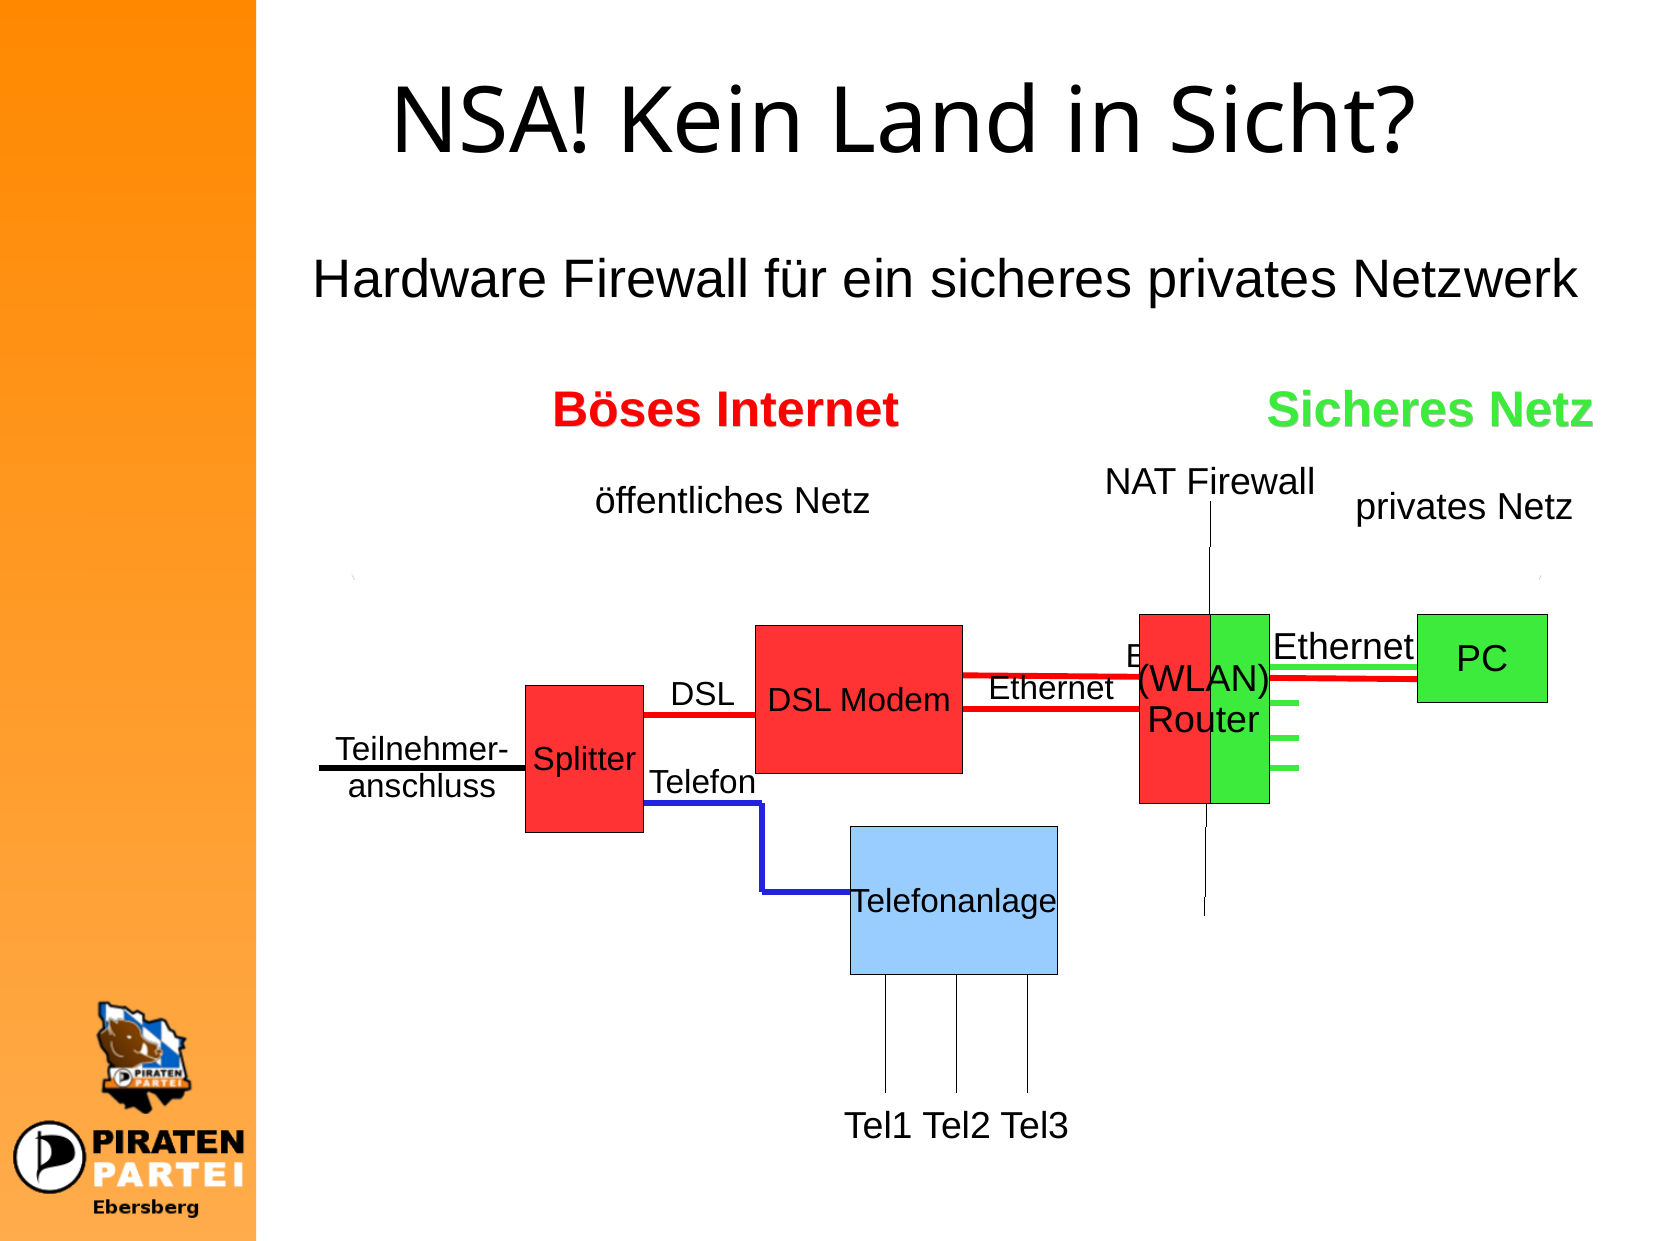

NSA! Kein Land in Sicht?
# Hardware Firewall für ein sicheres privates Netzwerk
Böses Internet
Sicheres Netz
privates Netz
NAT Firewall
(WLAN)
Router
öffentliches Netz
PC
DSL Modem
Ethernet
Ethernet
Splitter
Ethernet
DSL
Teilnehmer-
anschluss
Telefon
Telefonanlage
Tel1 Tel2 Tel3